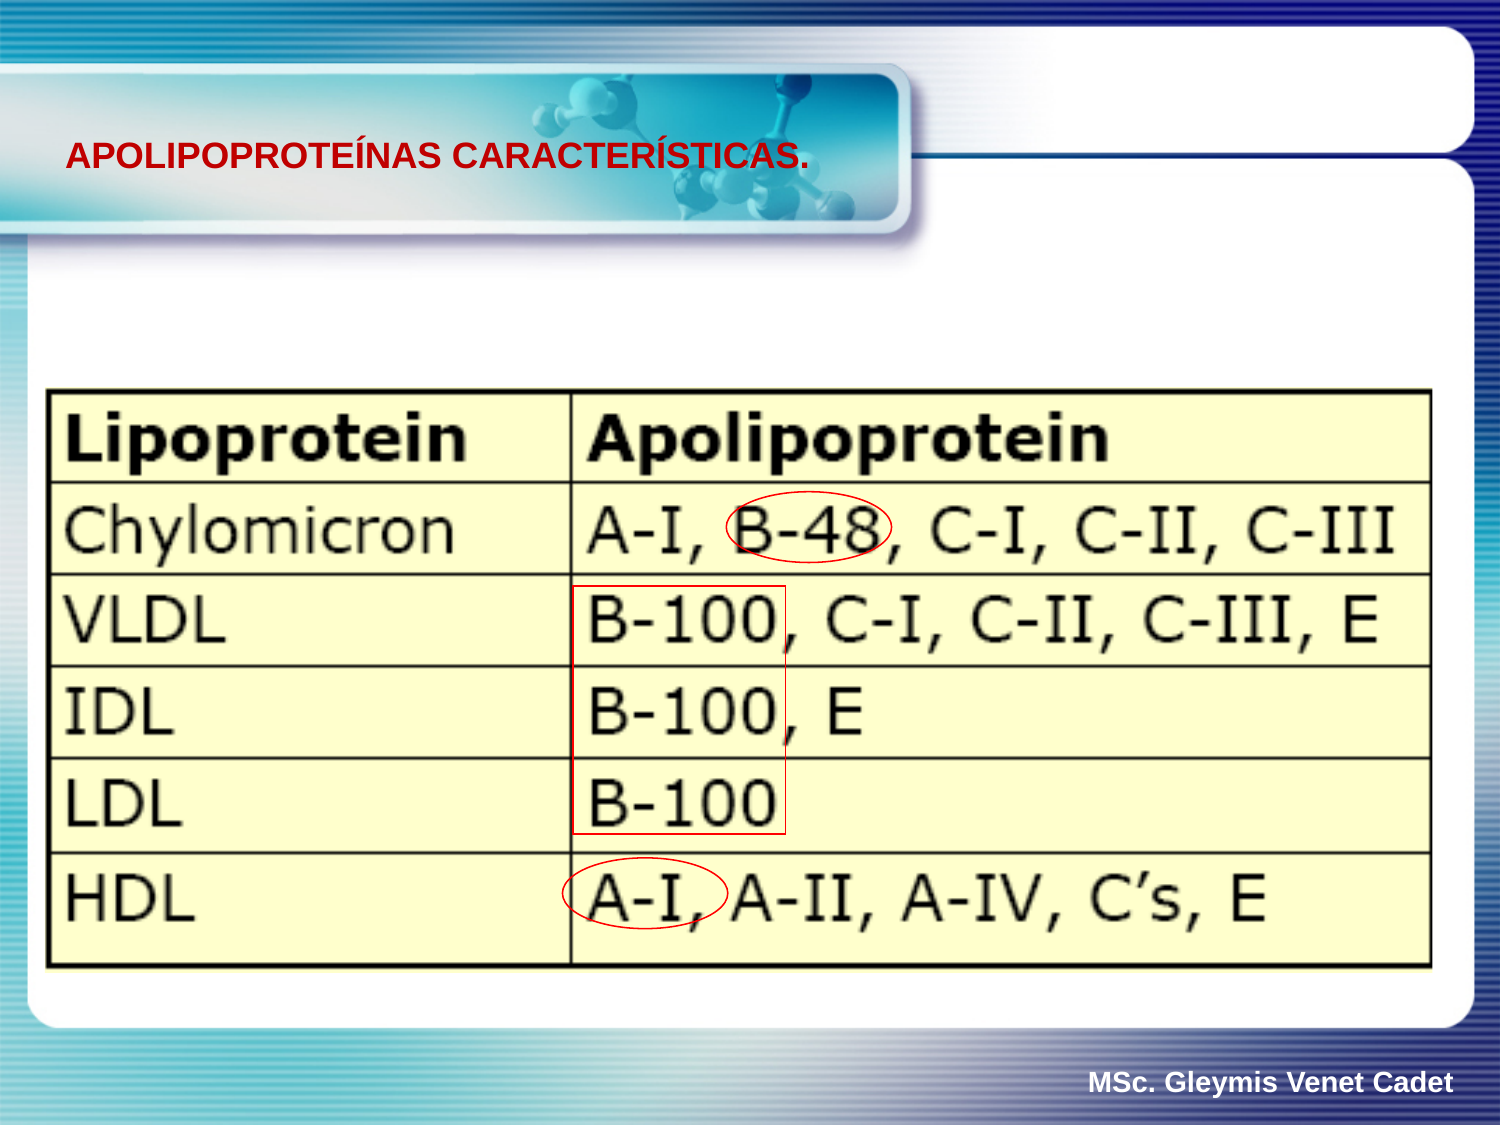

# APOLIPOPROTEÍNAS CARACTERÍSTICAS.
MSc. Gleymis Venet Cadet